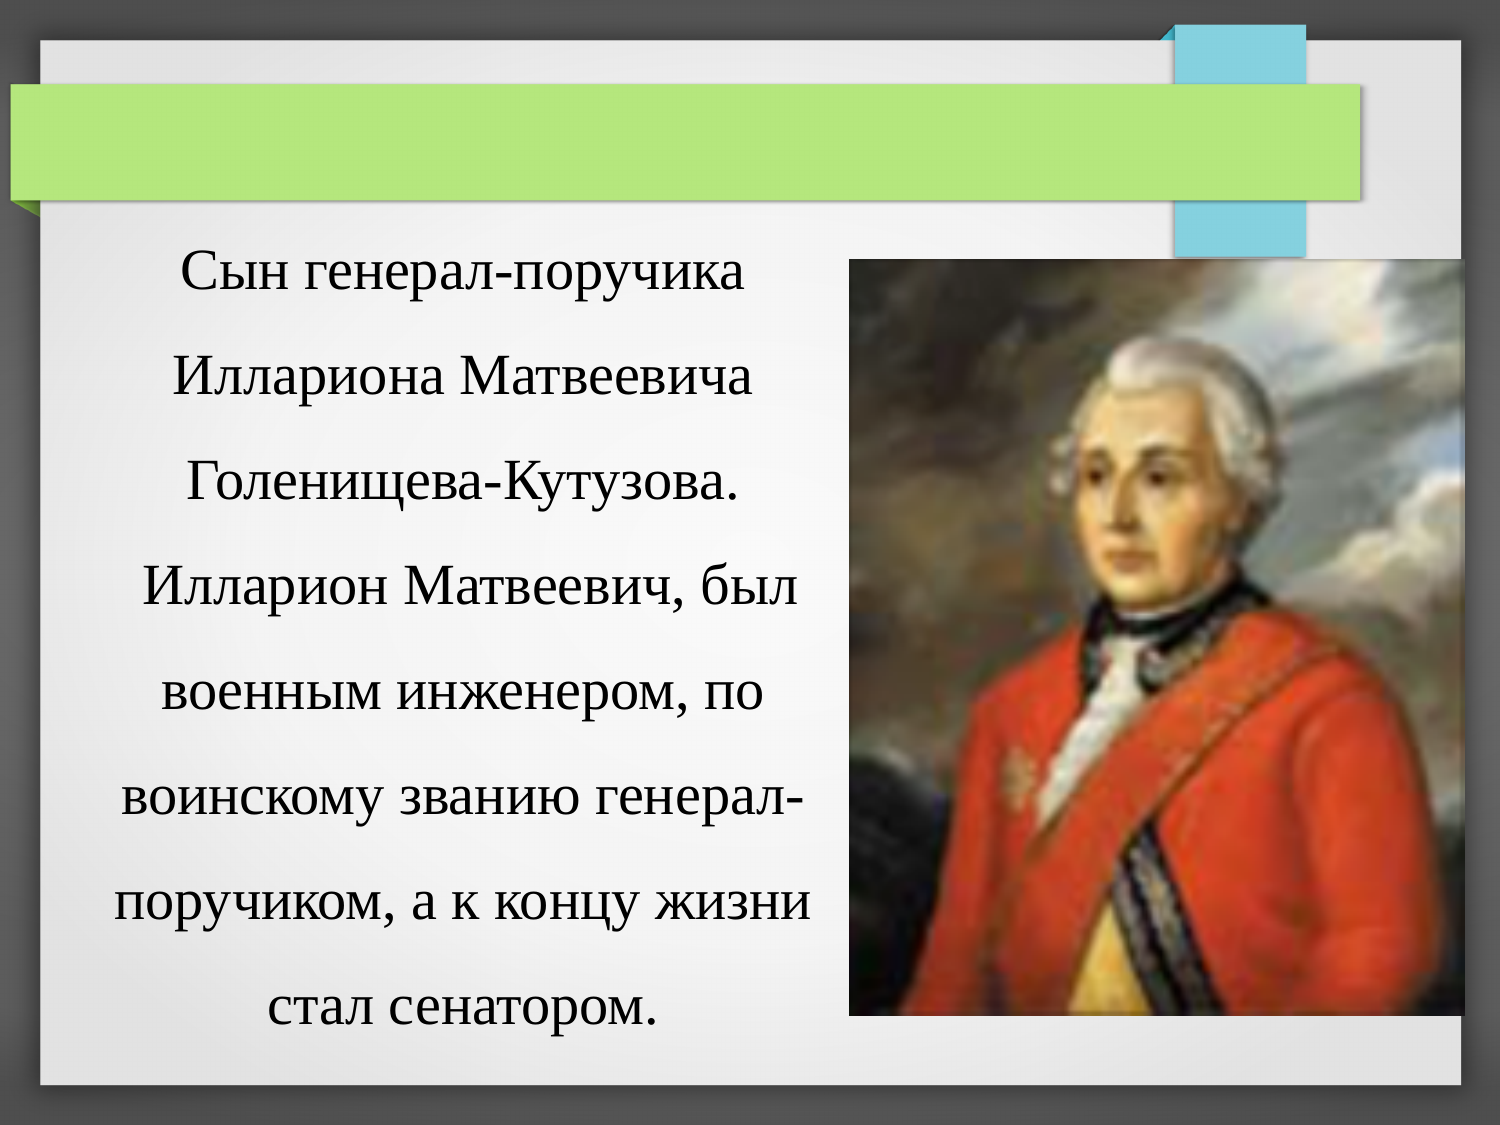

Сын генерал-поручика Иллариона Матвеевича Голенищева-Кутузова.
 Илларион Матвеевич, был военным инженером, по воинскому званию генерал-поручиком, а к концу жизни стал сенатором.